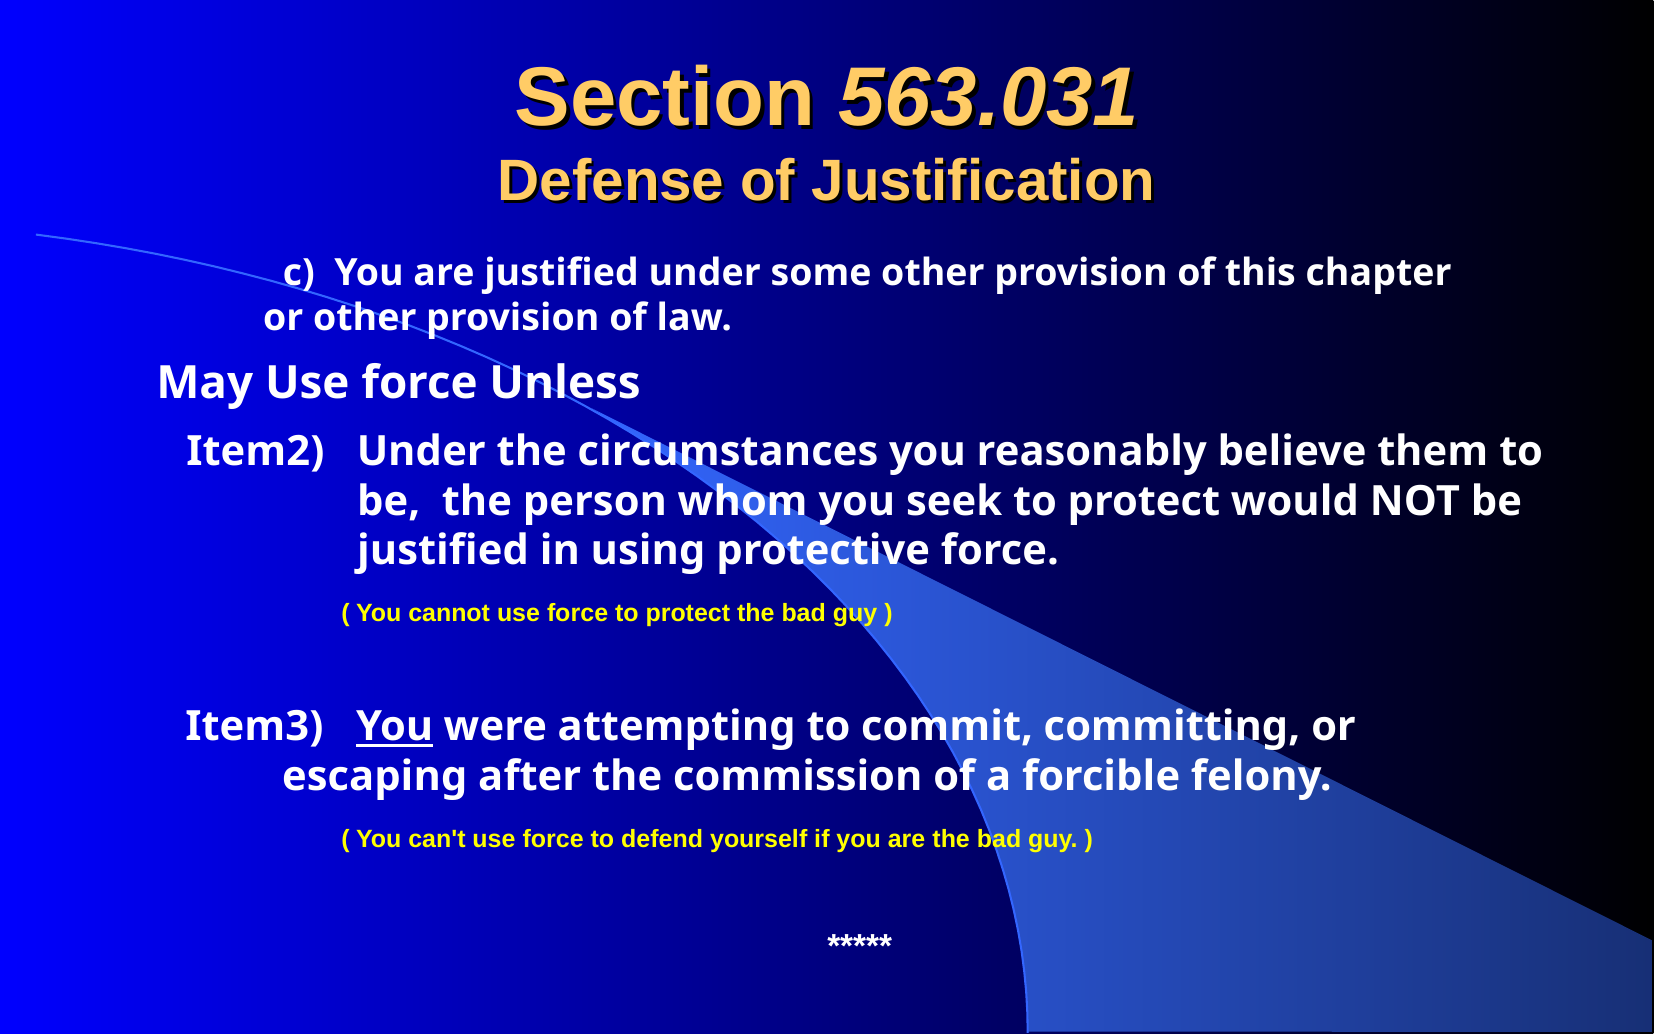

# Section 563.031 Defense of Justification
 c) You are justified under some other provision of this chapter or other provision of law.
May Use force Unless
 Item2) Under the circumstances you reasonably believe them to 			 be, the person whom you seek to protect would NOT be 			 justified in using protective force.
 ( You cannot use force to protect the bad guy )
 Item3) You were attempting to commit, committing, or 					 escaping after the commission of a forcible felony.
 ( You can't use force to defend yourself if you are the bad guy. )
*****